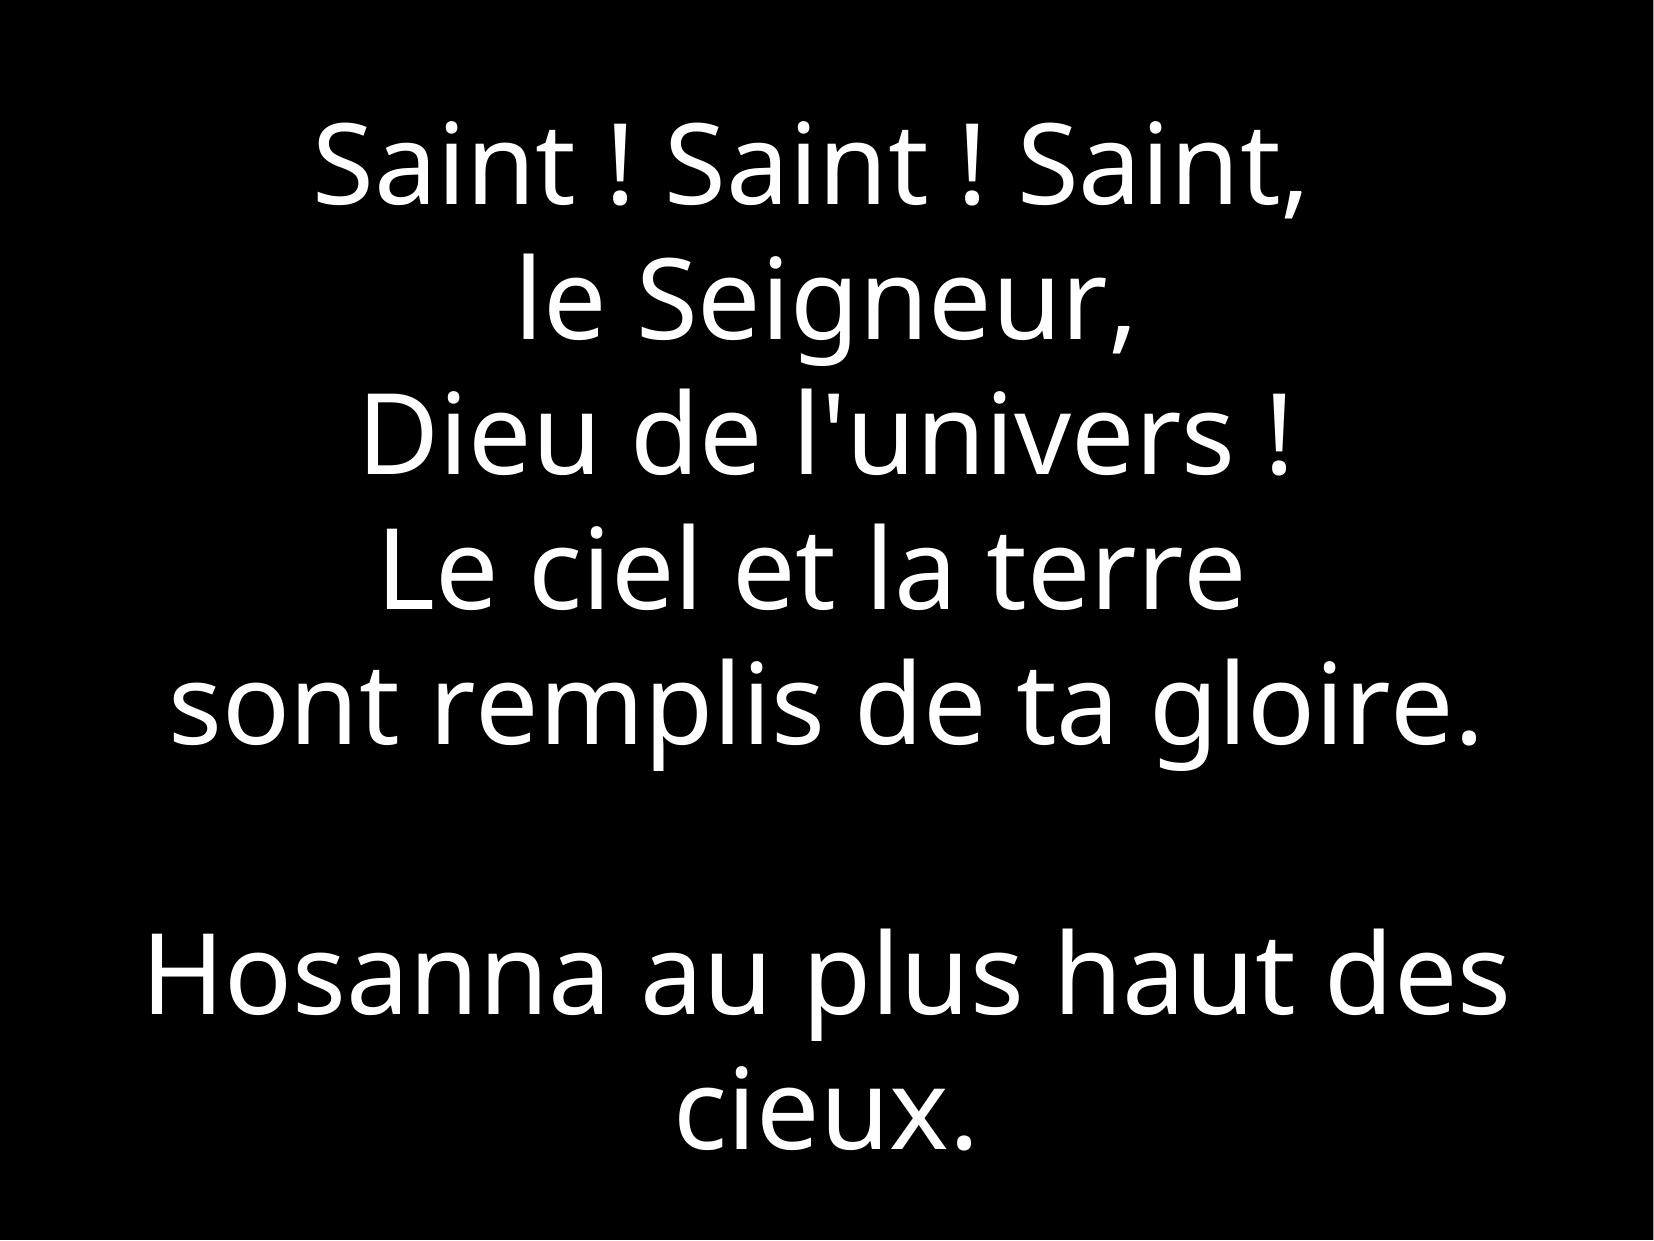

# Saint ! Saint ! Saint, le Seigneur, Dieu de l'univers ! Le ciel et la terre sont remplis de ta gloire. Hosanna au plus haut des cieux.